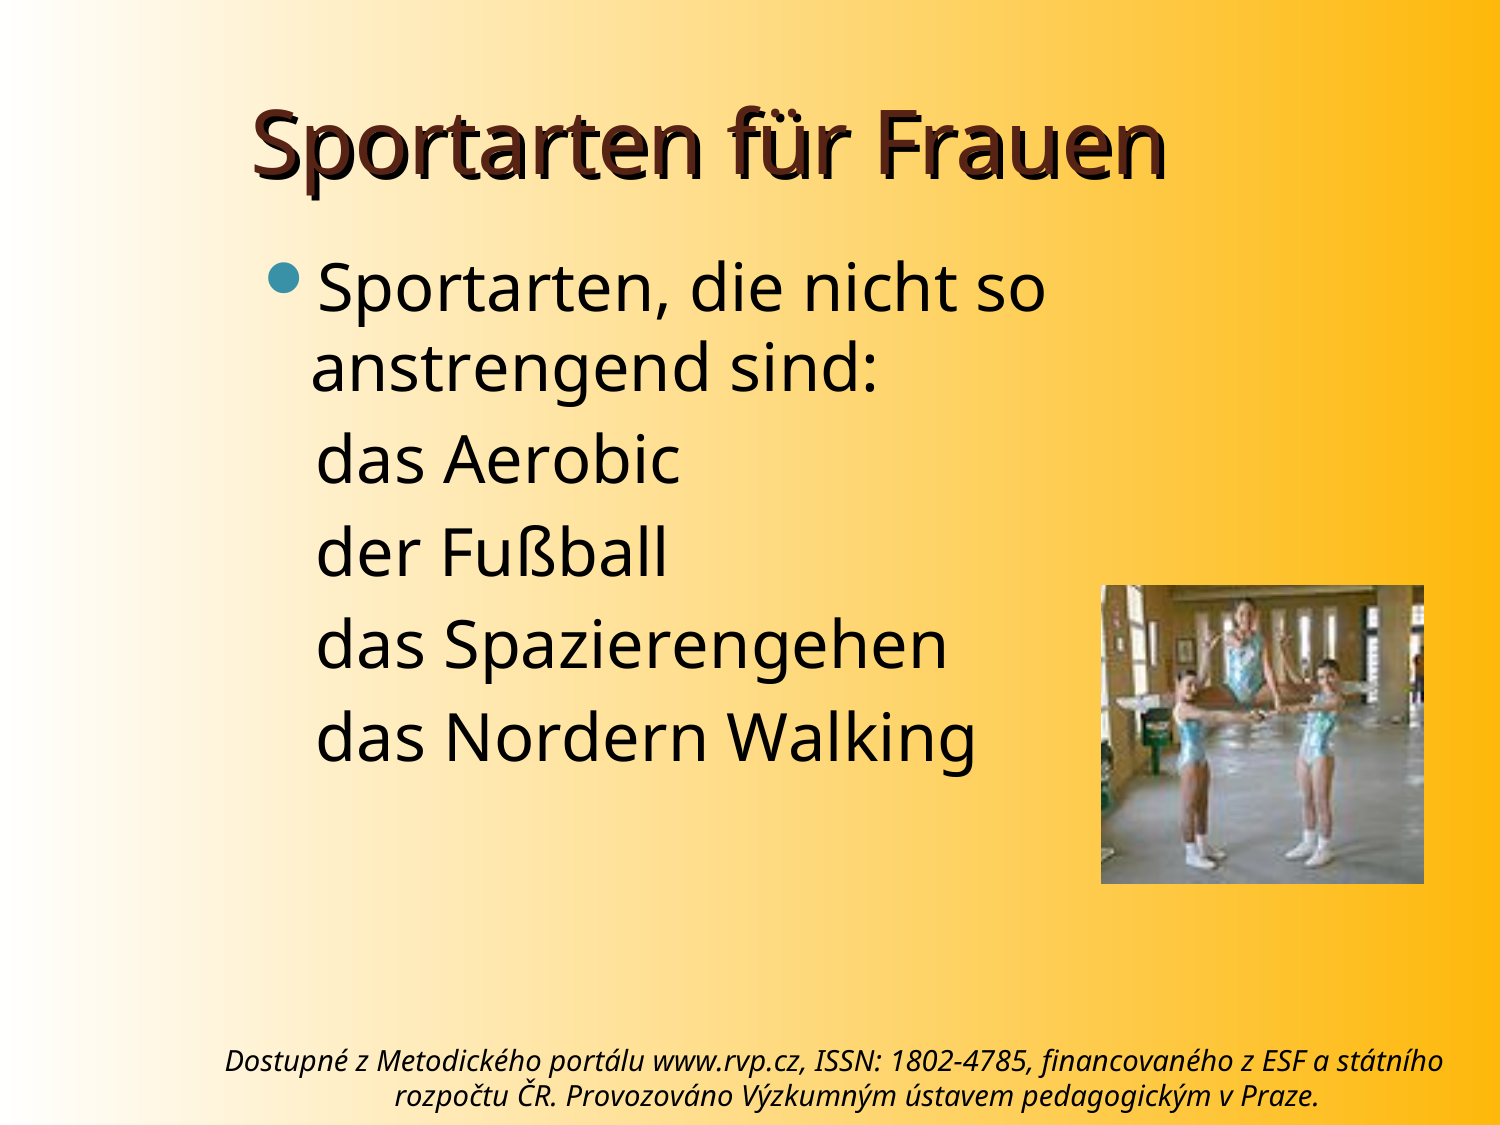

# Sportarten für Frauen
Sportarten, die nicht so anstrengend sind:
 das Aerobic
 der Fußball
 das Spazierengehen
 das Nordern Walking
Dostupné z Metodického portálu www.rvp.cz, ISSN: 1802-4785, financovaného z ESF a státního rozpočtu ČR. Provozováno Výzkumným ústavem pedagogickým v Praze.